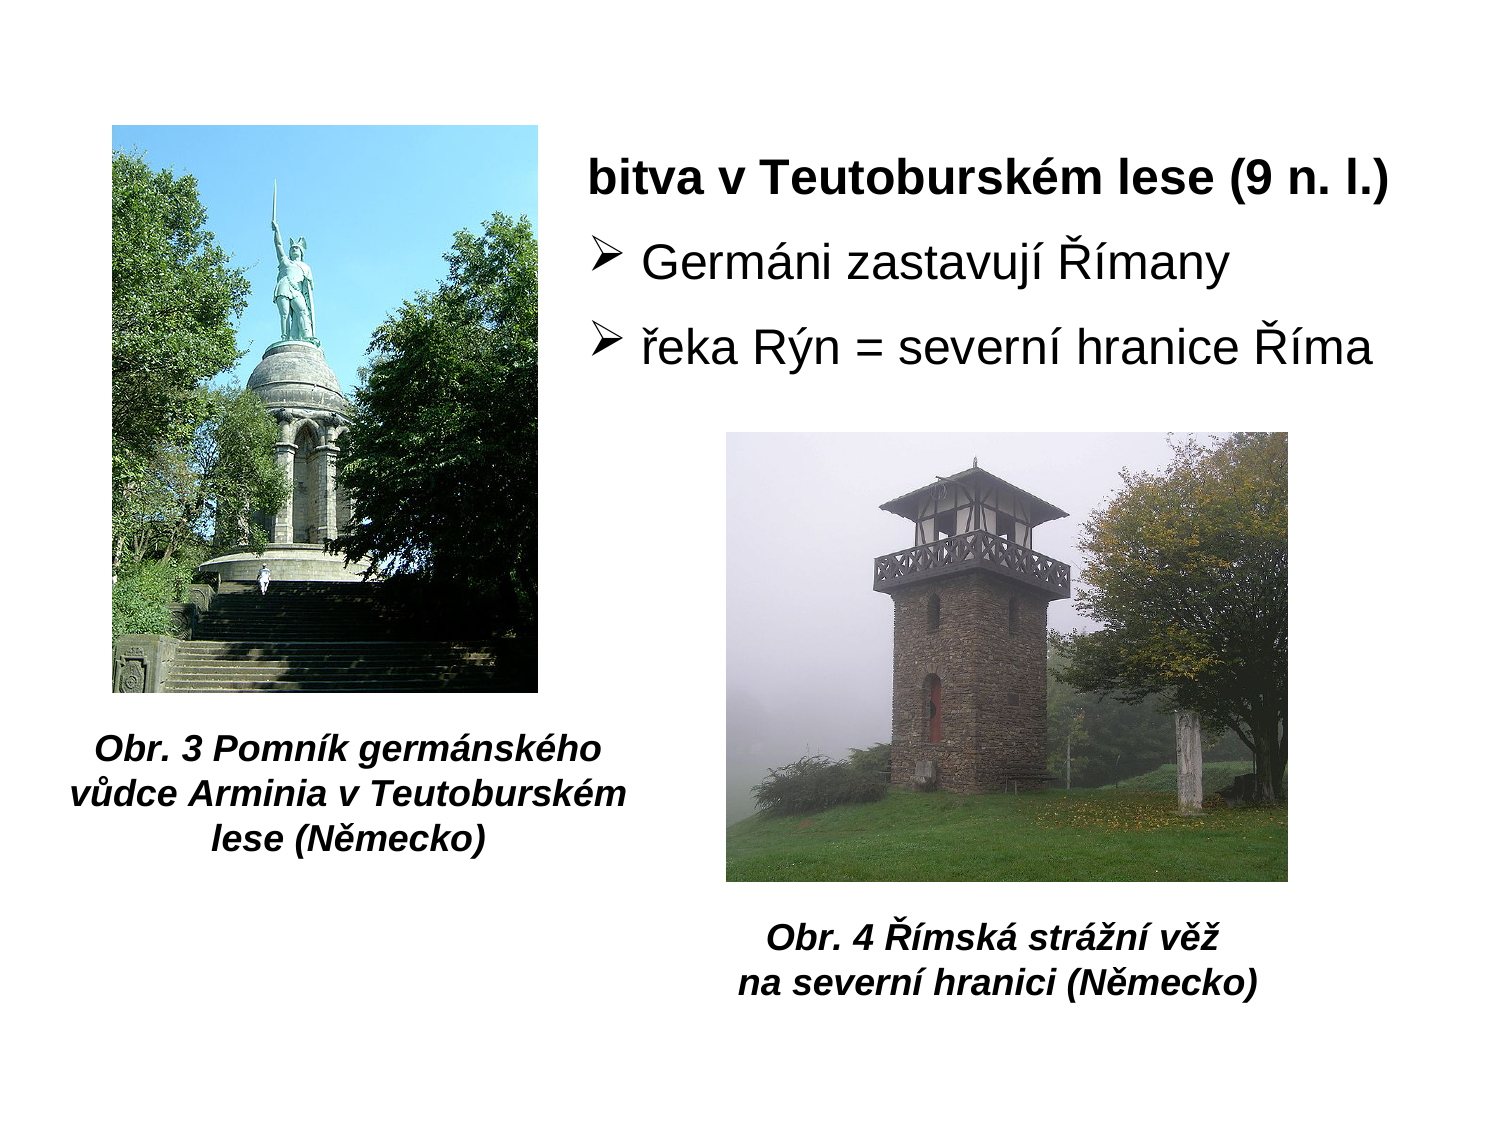

bitva v Teutoburském lese (9 n. l.)
 Germáni zastavují Římany
 řeka Rýn = severní hranice Říma
Obr. 3 Pomník germánského vůdce Arminia v Teutoburském lese (Německo)
Obr. 4 Římská strážní věž
na severní hranici (Německo)